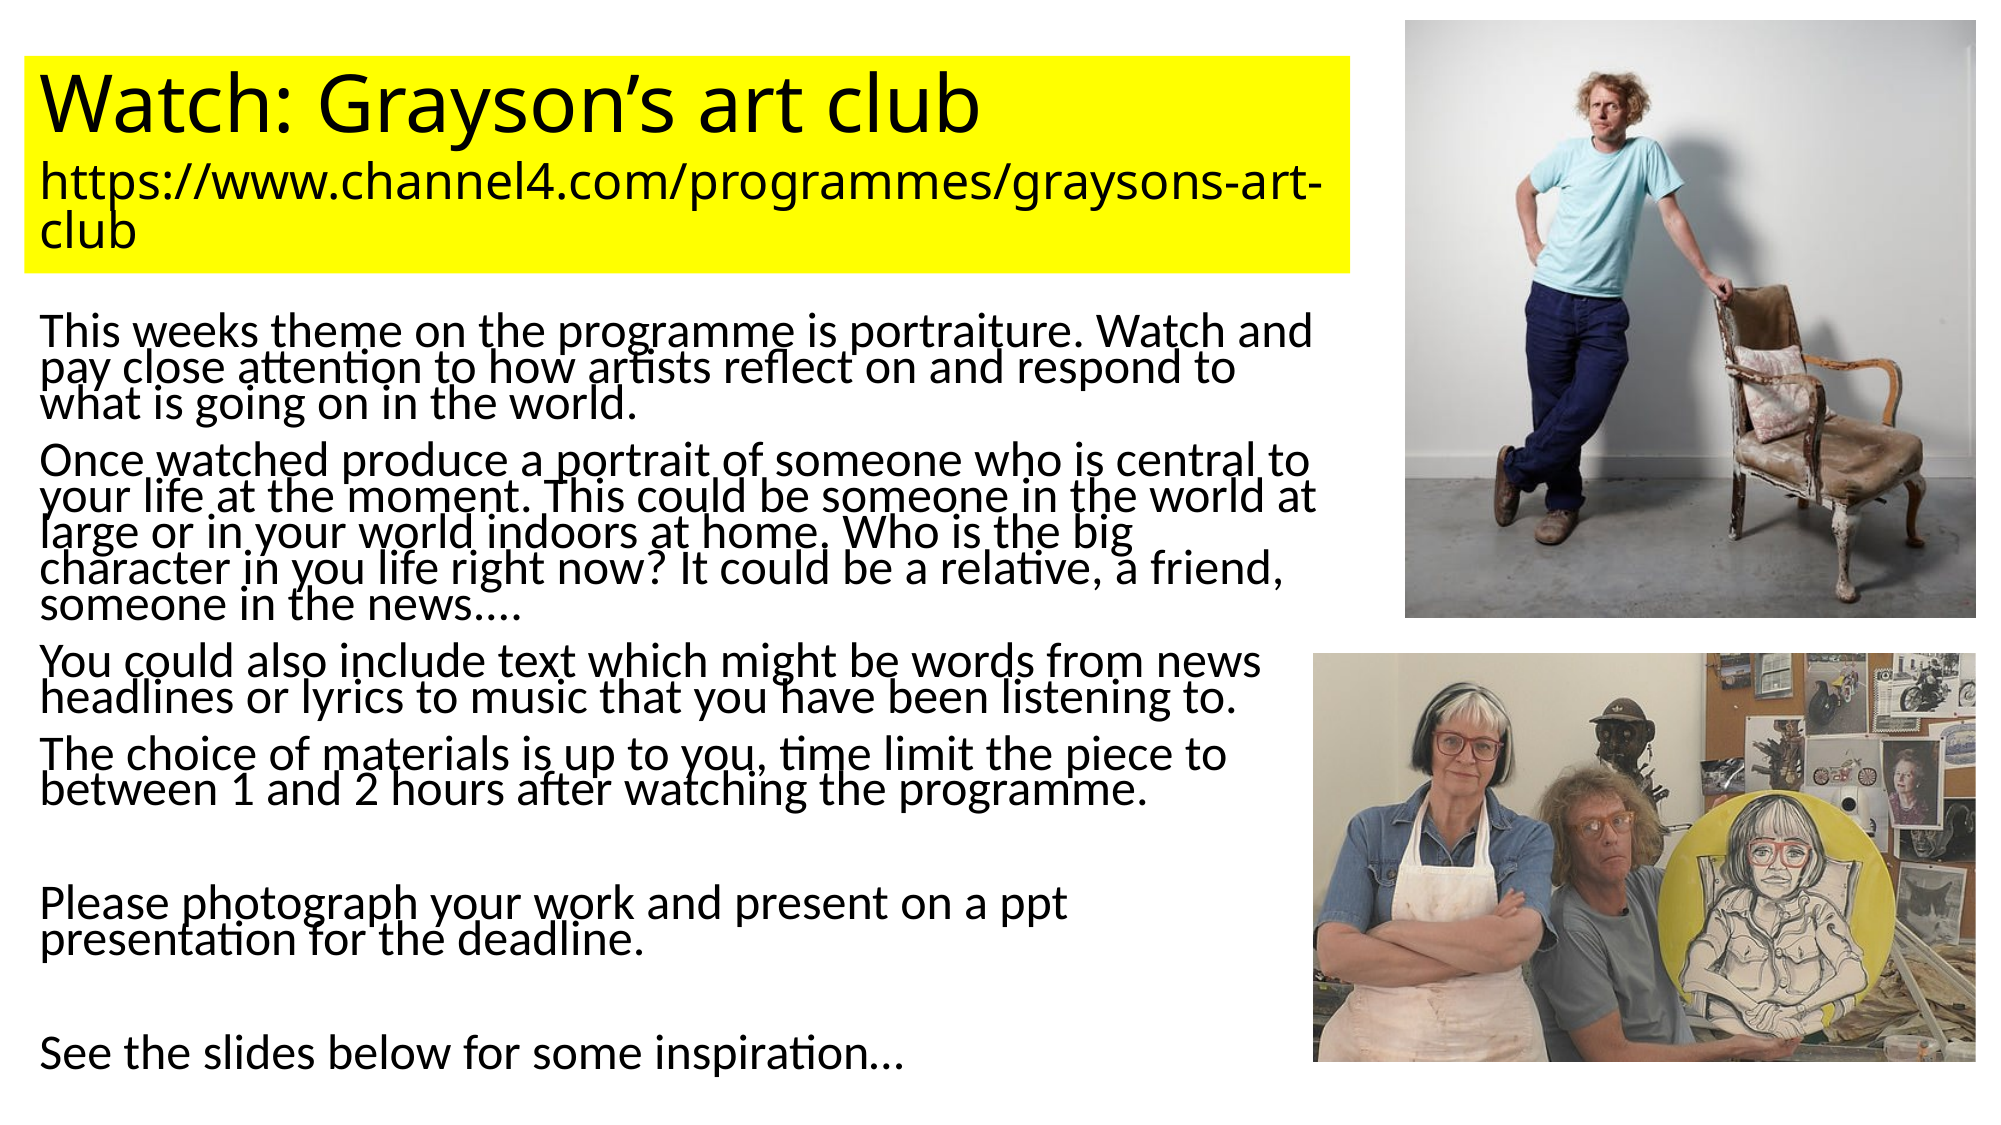

# Watch: Grayson’s art club https://www.channel4.com/programmes/graysons-art-club
This weeks theme on the programme is portraiture. Watch and pay close attention to how artists reflect on and respond to what is going on in the world.
Once watched produce a portrait of someone who is central to your life at the moment. This could be someone in the world at large or in your world indoors at home. Who is the big character in you life right now? It could be a relative, a friend, someone in the news....
You could also include text which might be words from news headlines or lyrics to music that you have been listening to.
The choice of materials is up to you, time limit the piece to between 1 and 2 hours after watching the programme.
Please photograph your work and present on a ppt presentation for the deadline.
See the slides below for some inspiration…